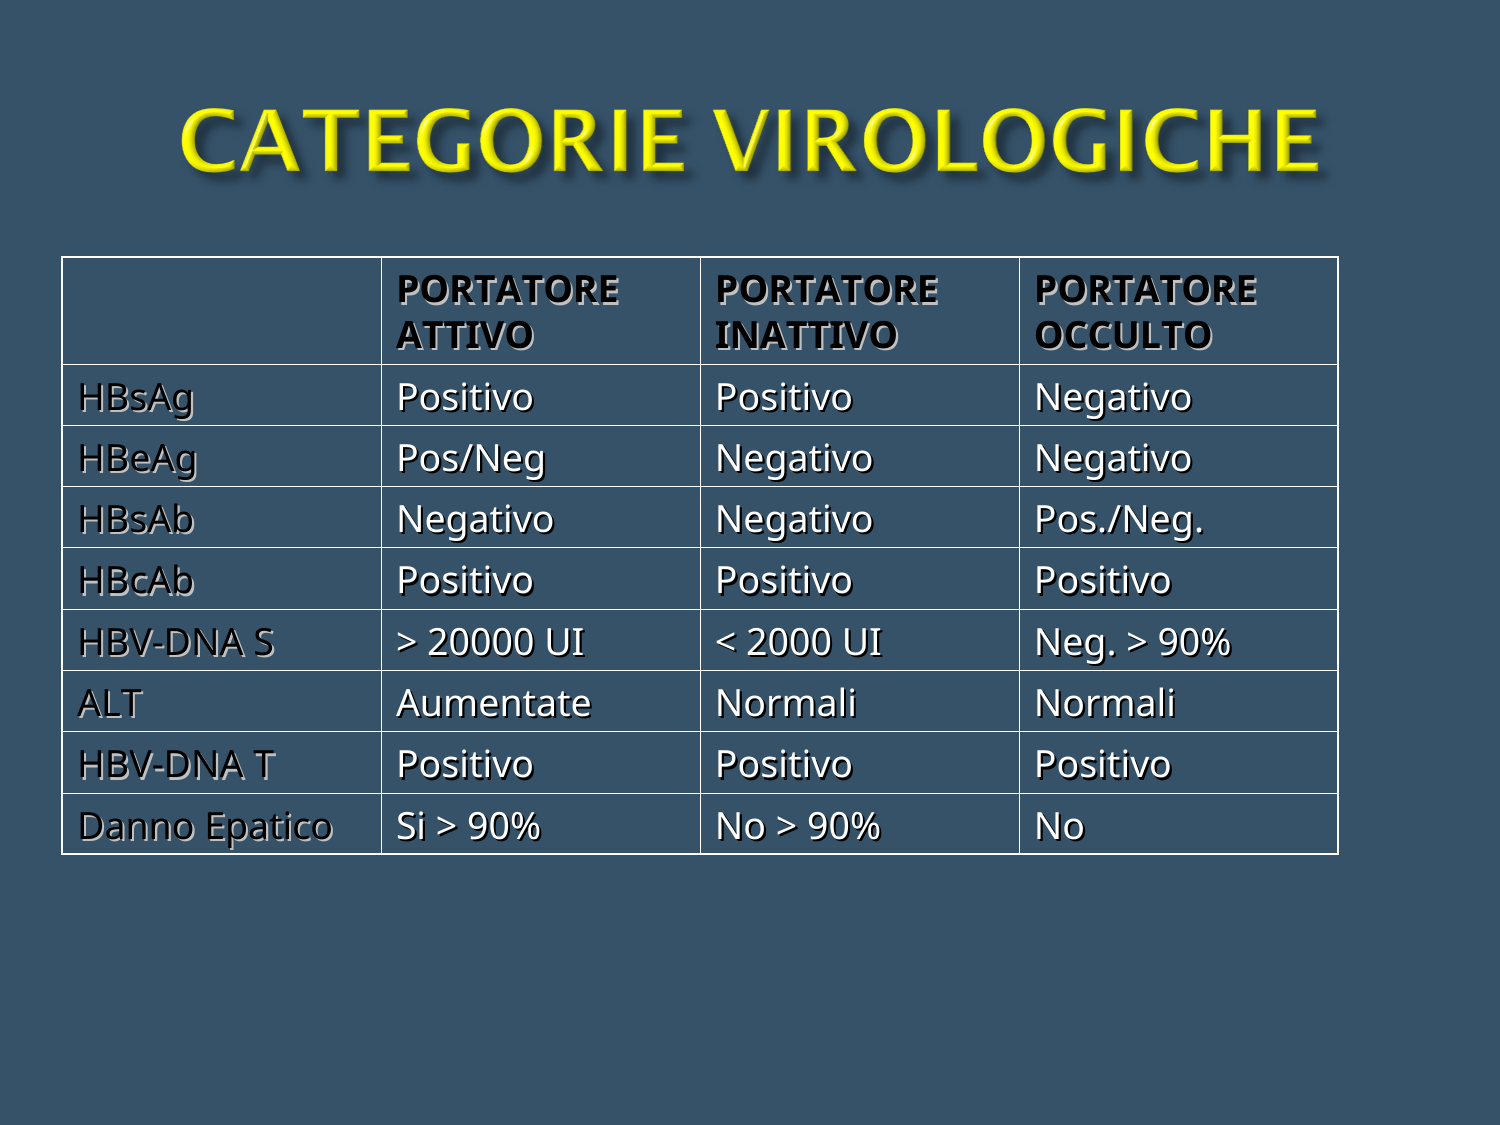

| | PORTATORE ATTIVO | PORTATORE INATTIVO | PORTATORE OCCULTO |
| --- | --- | --- | --- |
| HBsAg | Positivo | Positivo | Negativo |
| HBeAg | Pos/Neg | Negativo | Negativo |
| HBsAb | Negativo | Negativo | Pos./Neg. |
| HBcAb | Positivo | Positivo | Positivo |
| HBV-DNA S | > 20000 UI | < 2000 UI | Neg. > 90% |
| ALT | Aumentate | Normali | Normali |
| HBV-DNA T | Positivo | Positivo | Positivo |
| Danno Epatico | Si > 90% | No > 90% | No |